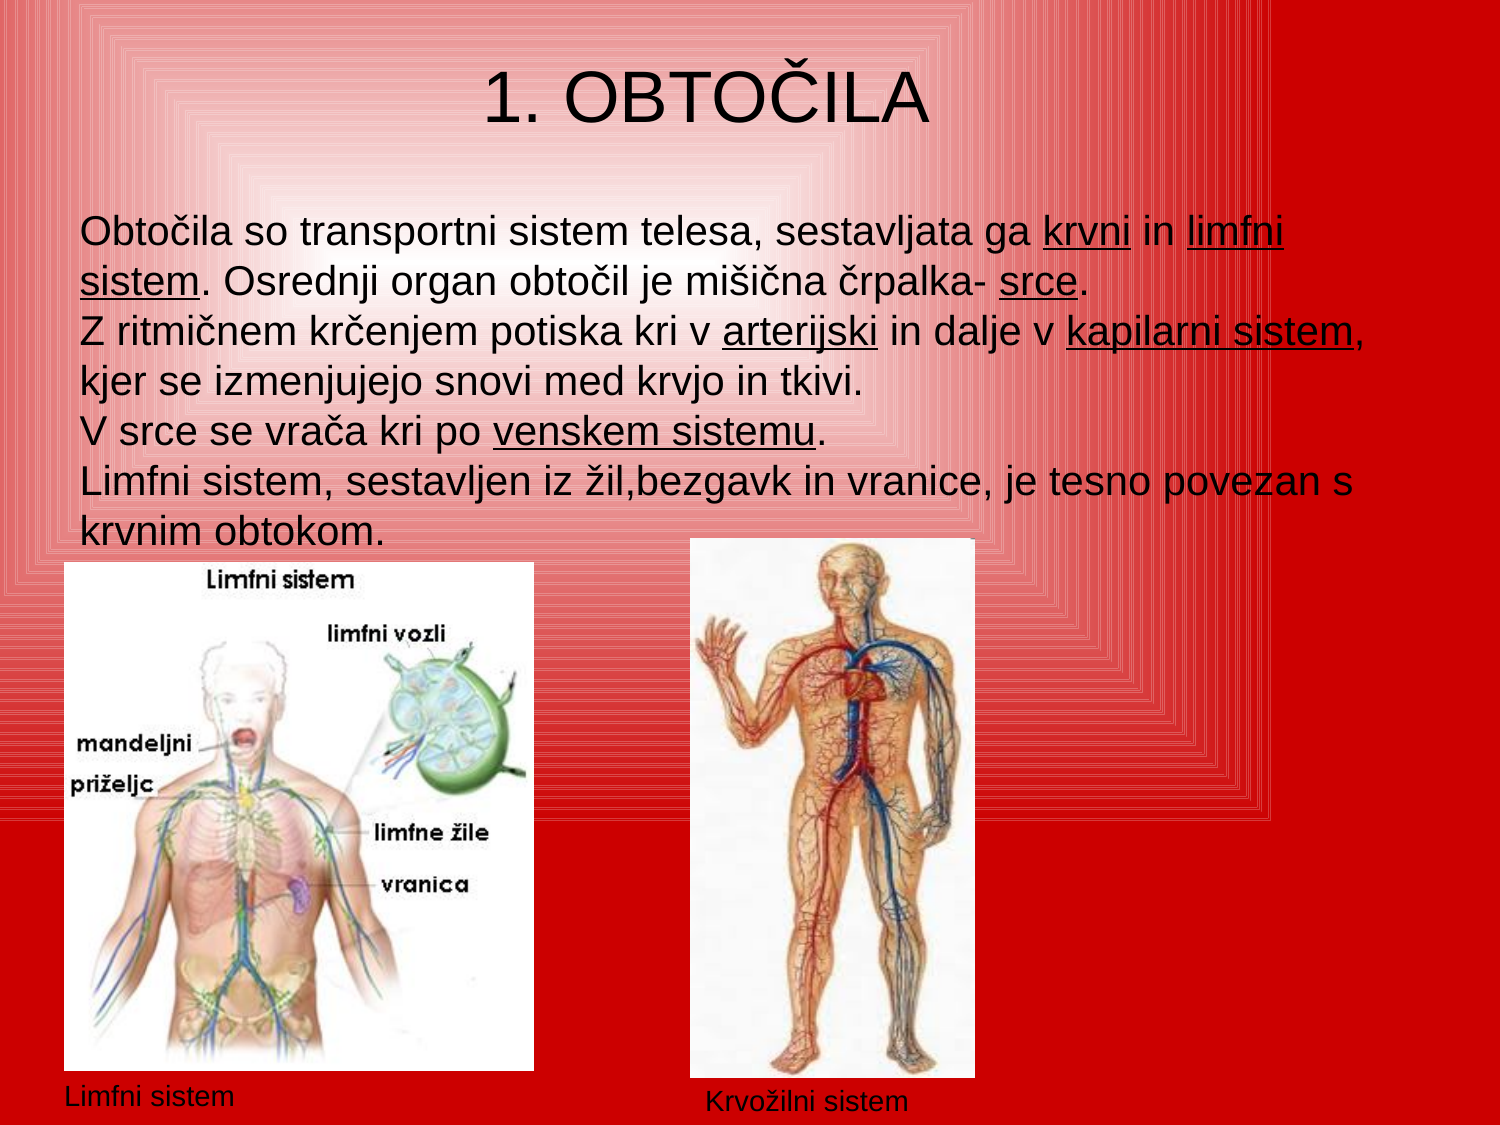

1. OBTOČILA
Obtočila so transportni sistem telesa, sestavljata ga krvni in limfni sistem. Osrednji organ obtočil je mišična črpalka- srce.
Z ritmičnem krčenjem potiska kri v arterijski in dalje v kapilarni sistem, kjer se izmenjujejo snovi med krvjo in tkivi.
V srce se vrača kri po venskem sistemu.
Limfni sistem, sestavljen iz žil,bezgavk in vranice, je tesno povezan s krvnim obtokom.
Limfni sistem
Krvožilni sistem